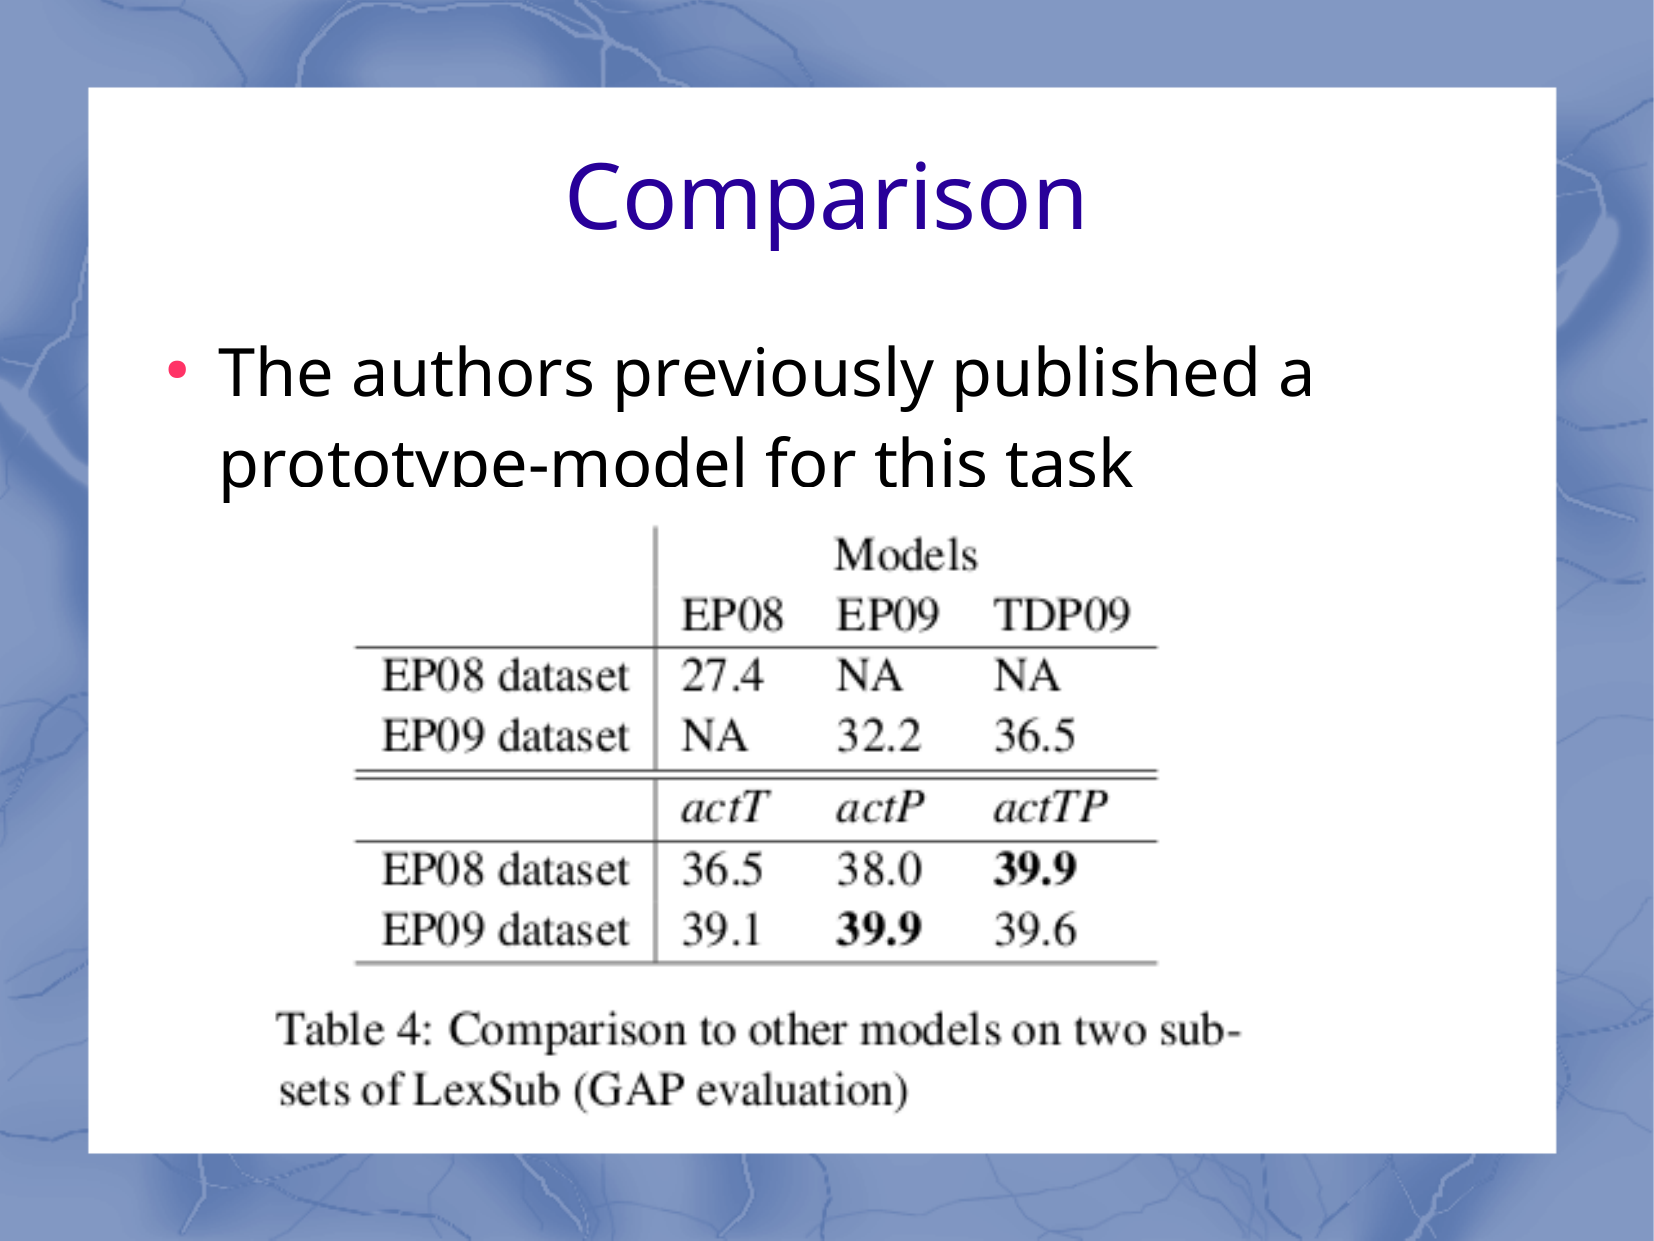

# Comparison
The authors previously published a prototype-model for this task